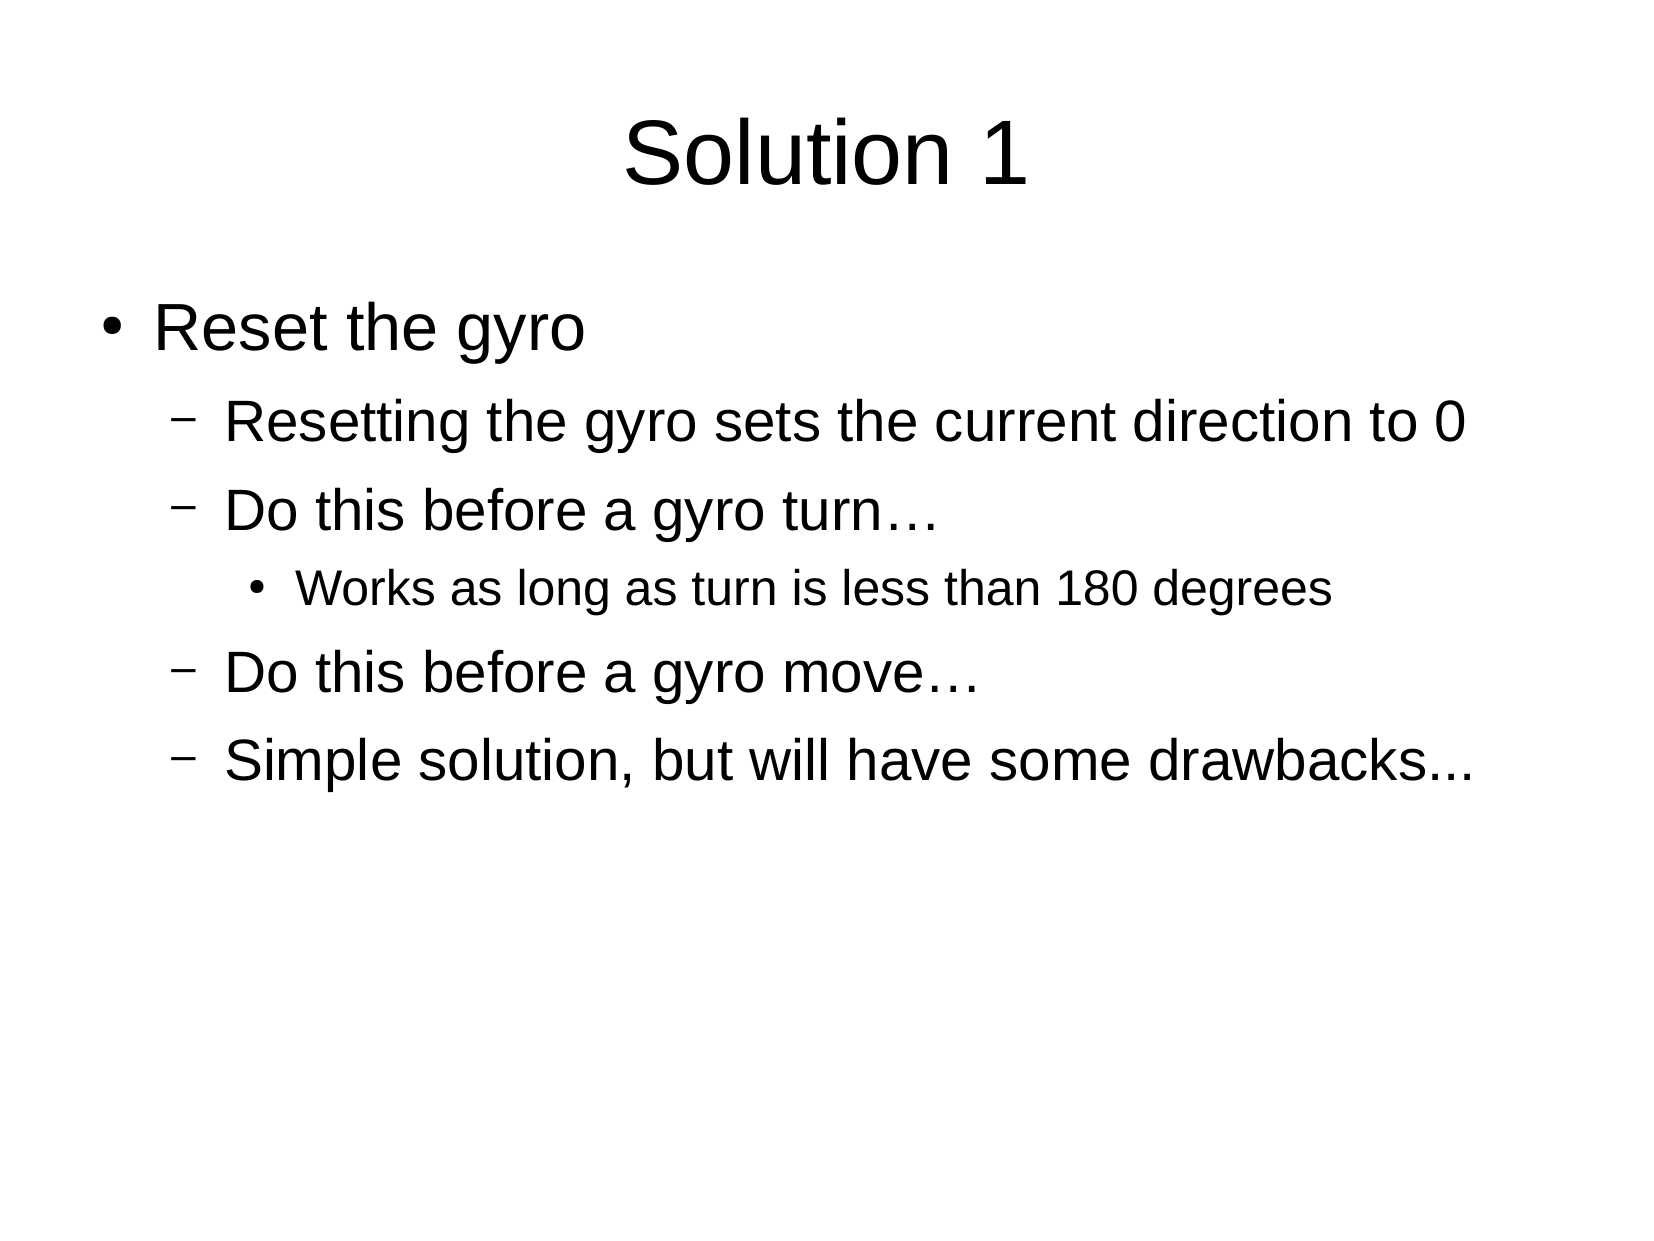

# Solution 1
Reset the gyro
Resetting the gyro sets the current direction to 0
Do this before a gyro turn…
Works as long as turn is less than 180 degrees
Do this before a gyro move…
Simple solution, but will have some drawbacks...